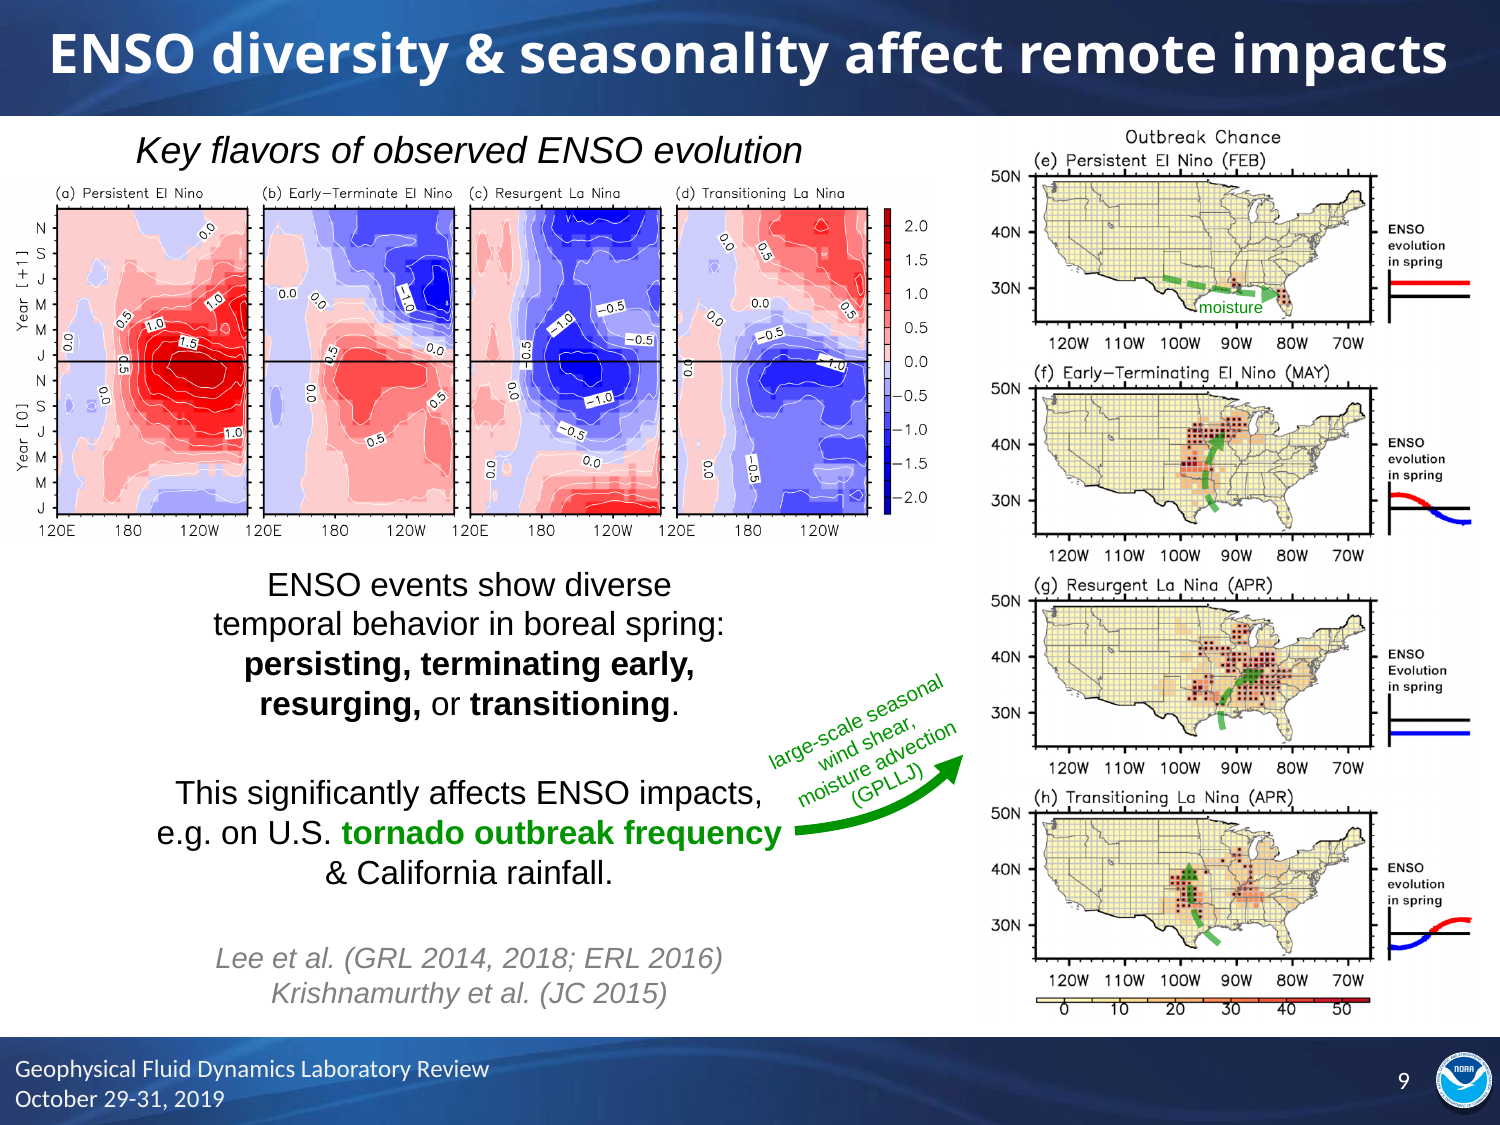

# ENSO diversity & seasonality affect remote impacts
Key flavors of observed ENSO evolution
moisture
ENSO events show diverse
temporal behavior in boreal spring: persisting, terminating early,
resurging, or transitioning.
large-scale seasonal
wind shear,
moisture advection
(GPLLJ)
This significantly affects ENSO impacts,
e.g. on U.S. tornado outbreak frequency
& California rainfall.
Lee et al. (GRL 2014, 2018; ERL 2016)‏
Krishnamurthy et al. (JC 2015)